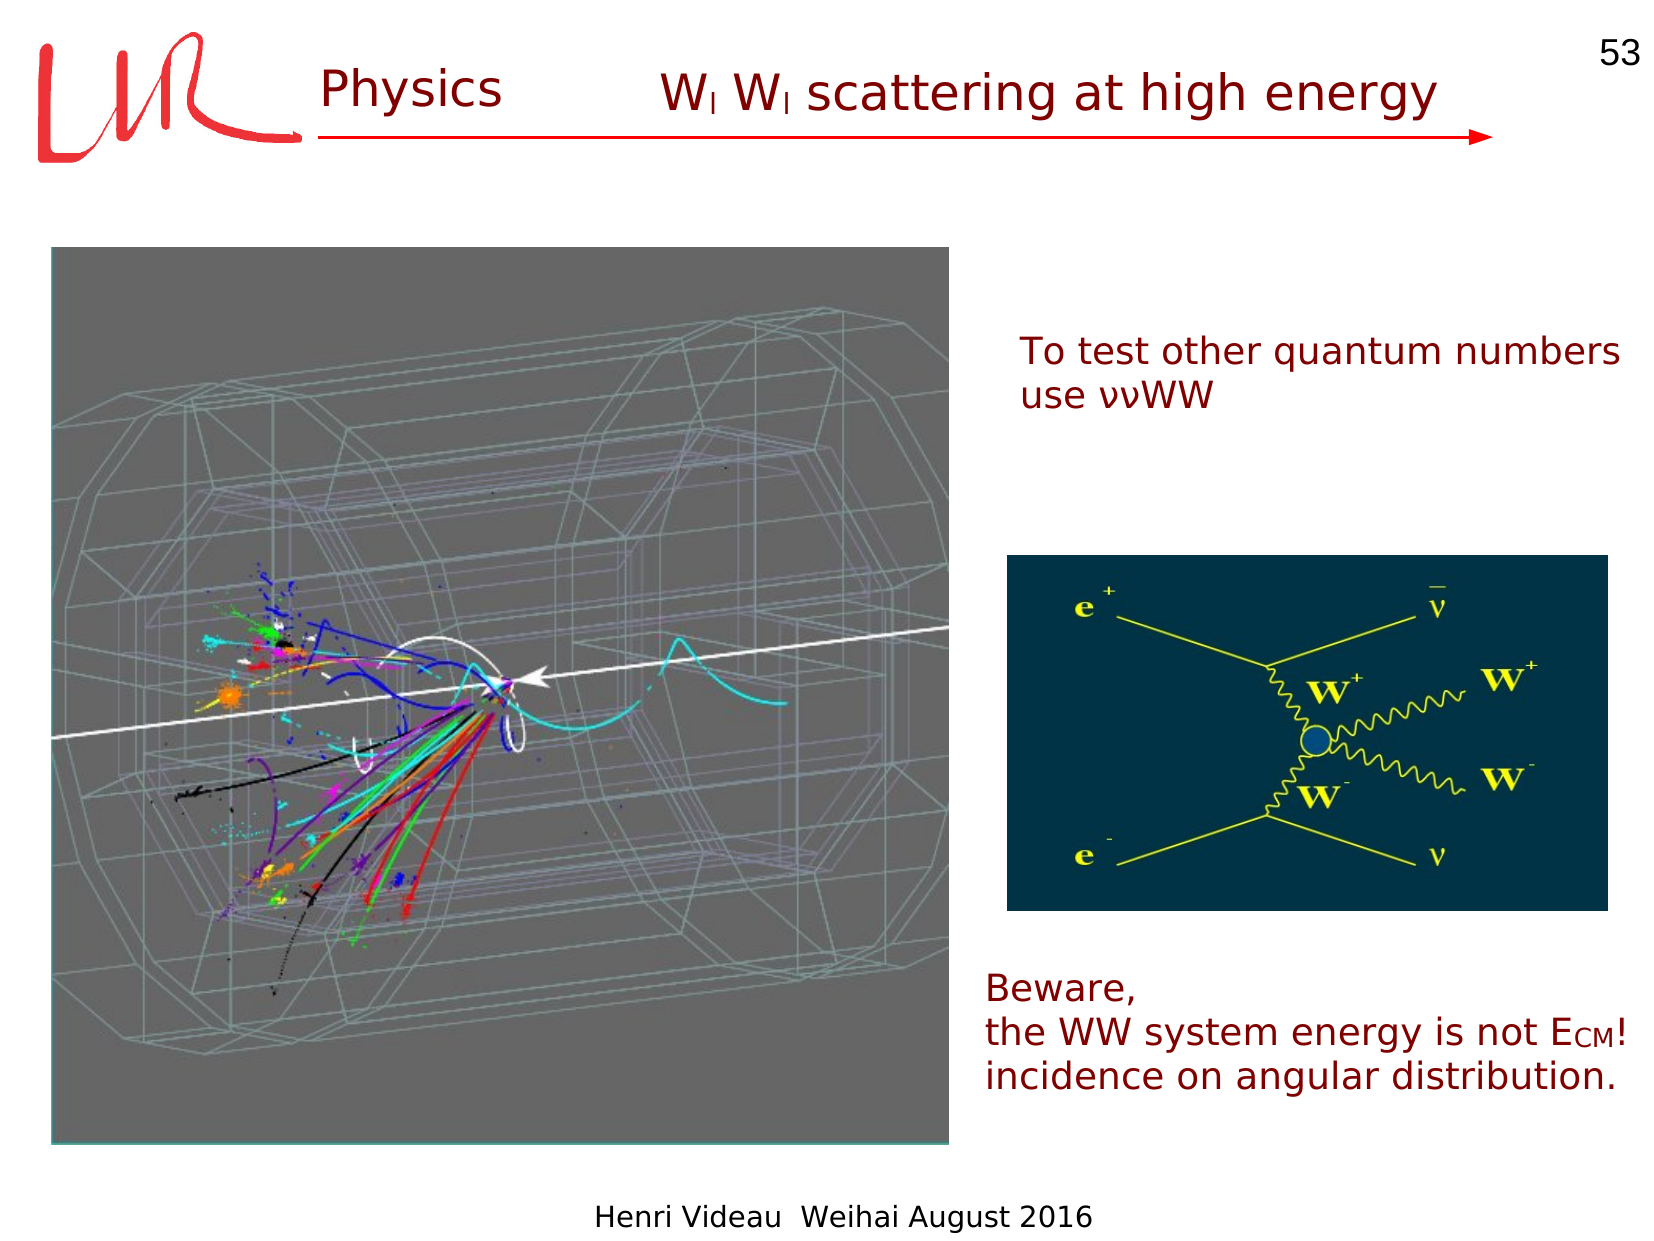

Wl Wl scattering at high energy
To test other quantum numbers
use ννWW
Beware,
the WW system energy is not ECM!
incidence on angular distribution.